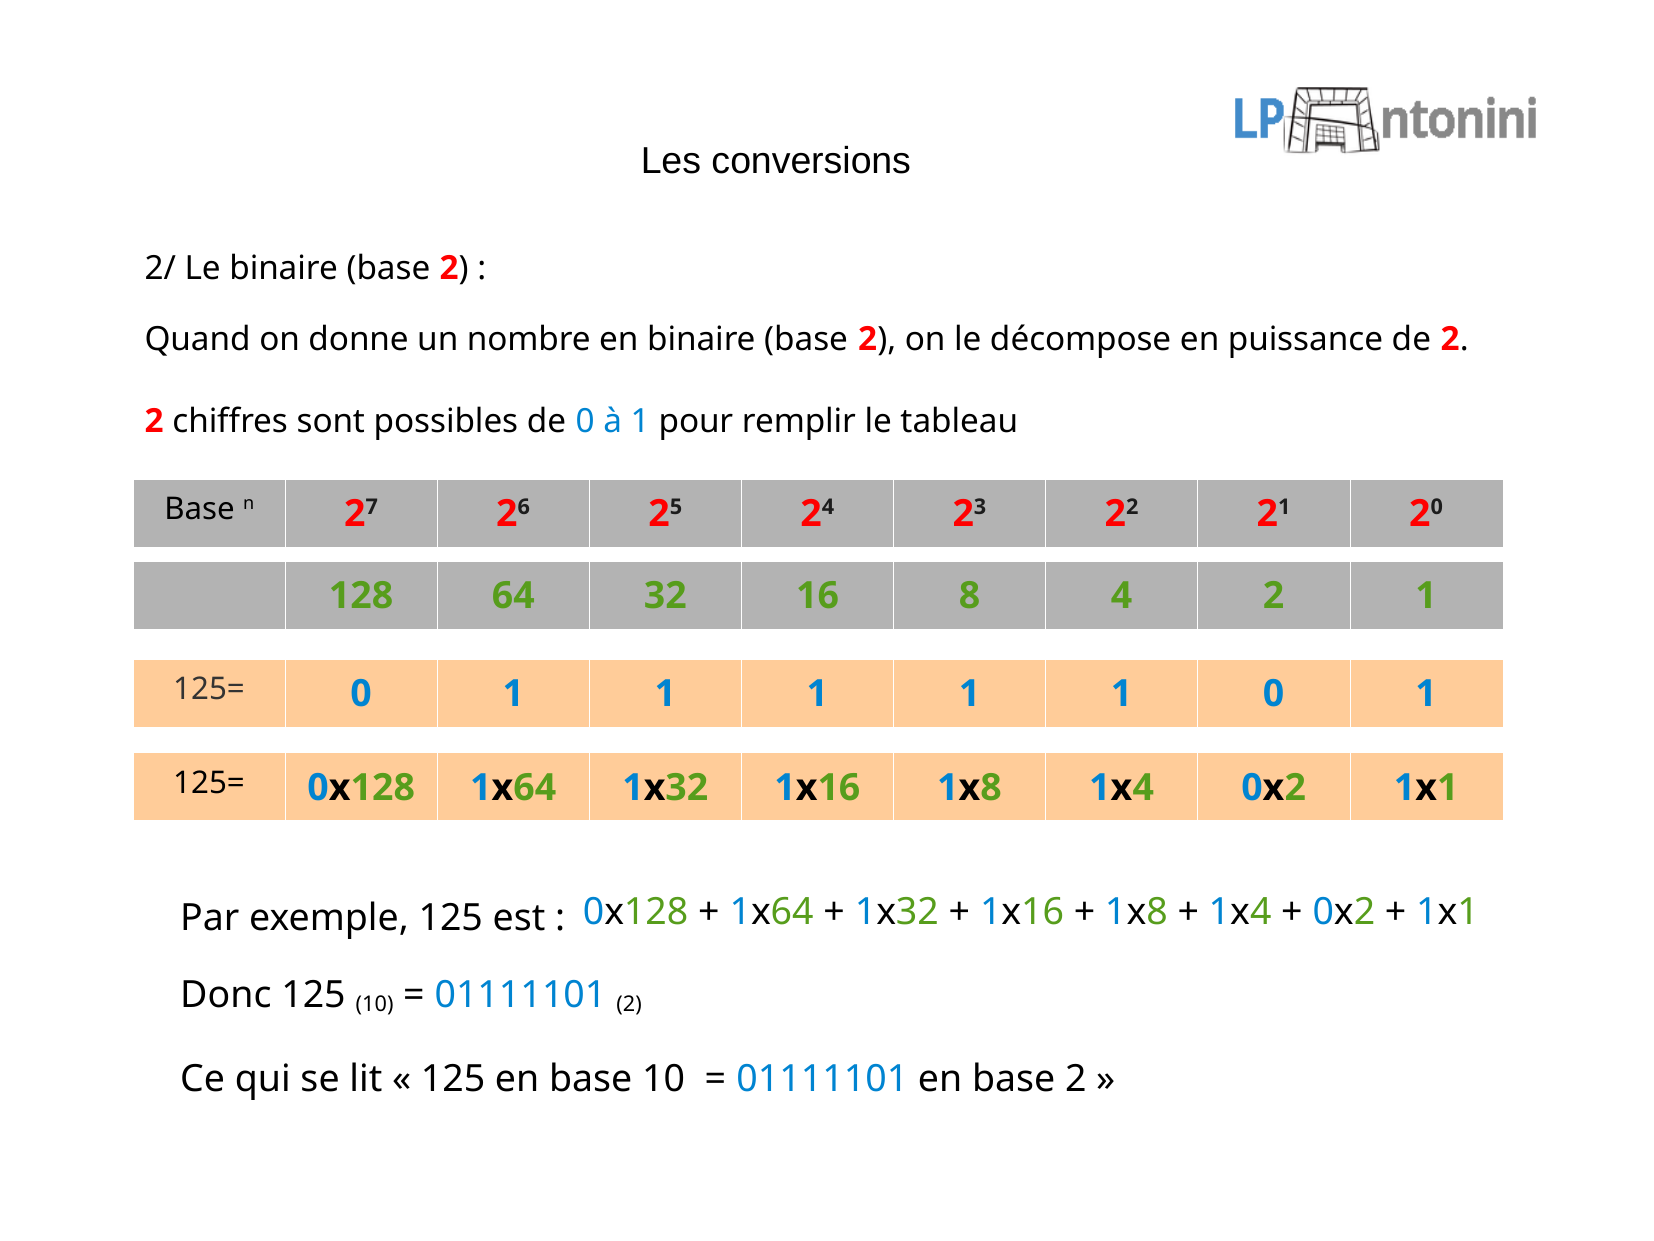

Les conversions
2/ Le binaire (base 2) :
Quand on donne un nombre en binaire (base 2), on le décompose en puissance de 2.
2 chiffres sont possibles de 0 à 1 pour remplir le tableau
| Base n | 27 | 26 | 25 | 24 | 23 | 22 | 21 | 20 |
| --- | --- | --- | --- | --- | --- | --- | --- | --- |
| | 128 | 64 | 32 | 16 | 8 | 4 | 2 | 1 |
| --- | --- | --- | --- | --- | --- | --- | --- | --- |
| 125= | 0 | 1 | 1 | 1 | 1 | 1 | 0 | 1 |
| --- | --- | --- | --- | --- | --- | --- | --- | --- |
| 125= | 0x128 | 1x64 | 1x32 | 1x16 | 1x8 | 1x4 | 0x2 | 1x1 |
| --- | --- | --- | --- | --- | --- | --- | --- | --- |
0x128 + 1x64 + 1x32 + 1x16 + 1x8 + 1x4 + 0x2 + 1x1
Par exemple, 125 est :
Donc 125 (10) = 01111101 (2)
Ce qui se lit « 125 en base 10 = 01111101 en base 2 »